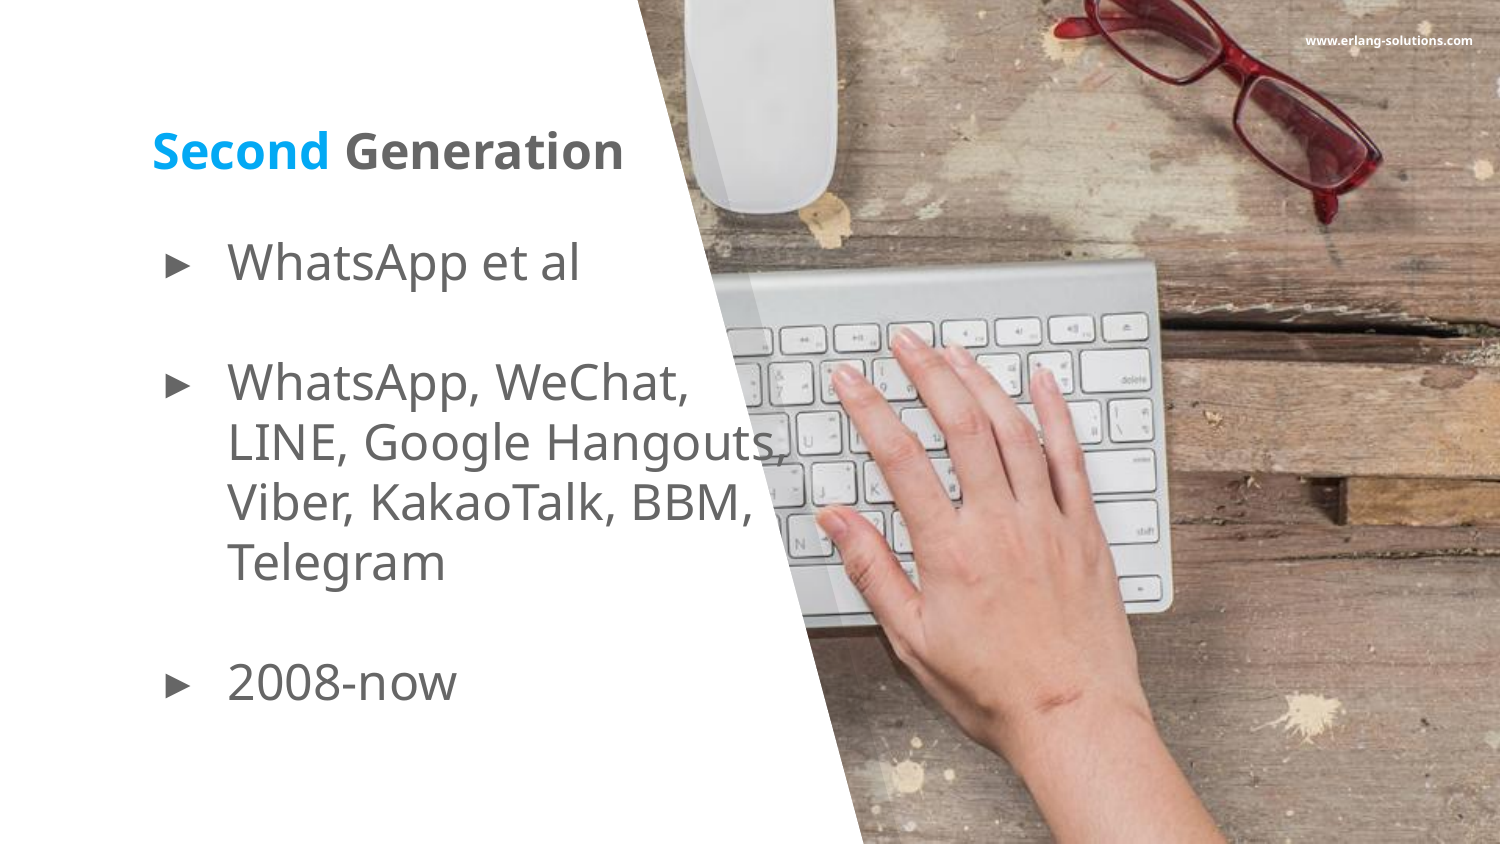

# Second Generation
WhatsApp et al
WhatsApp, WeChat,
LINE, Google Hangouts, Viber, KakaoTalk, BBM, Telegram
2008-now